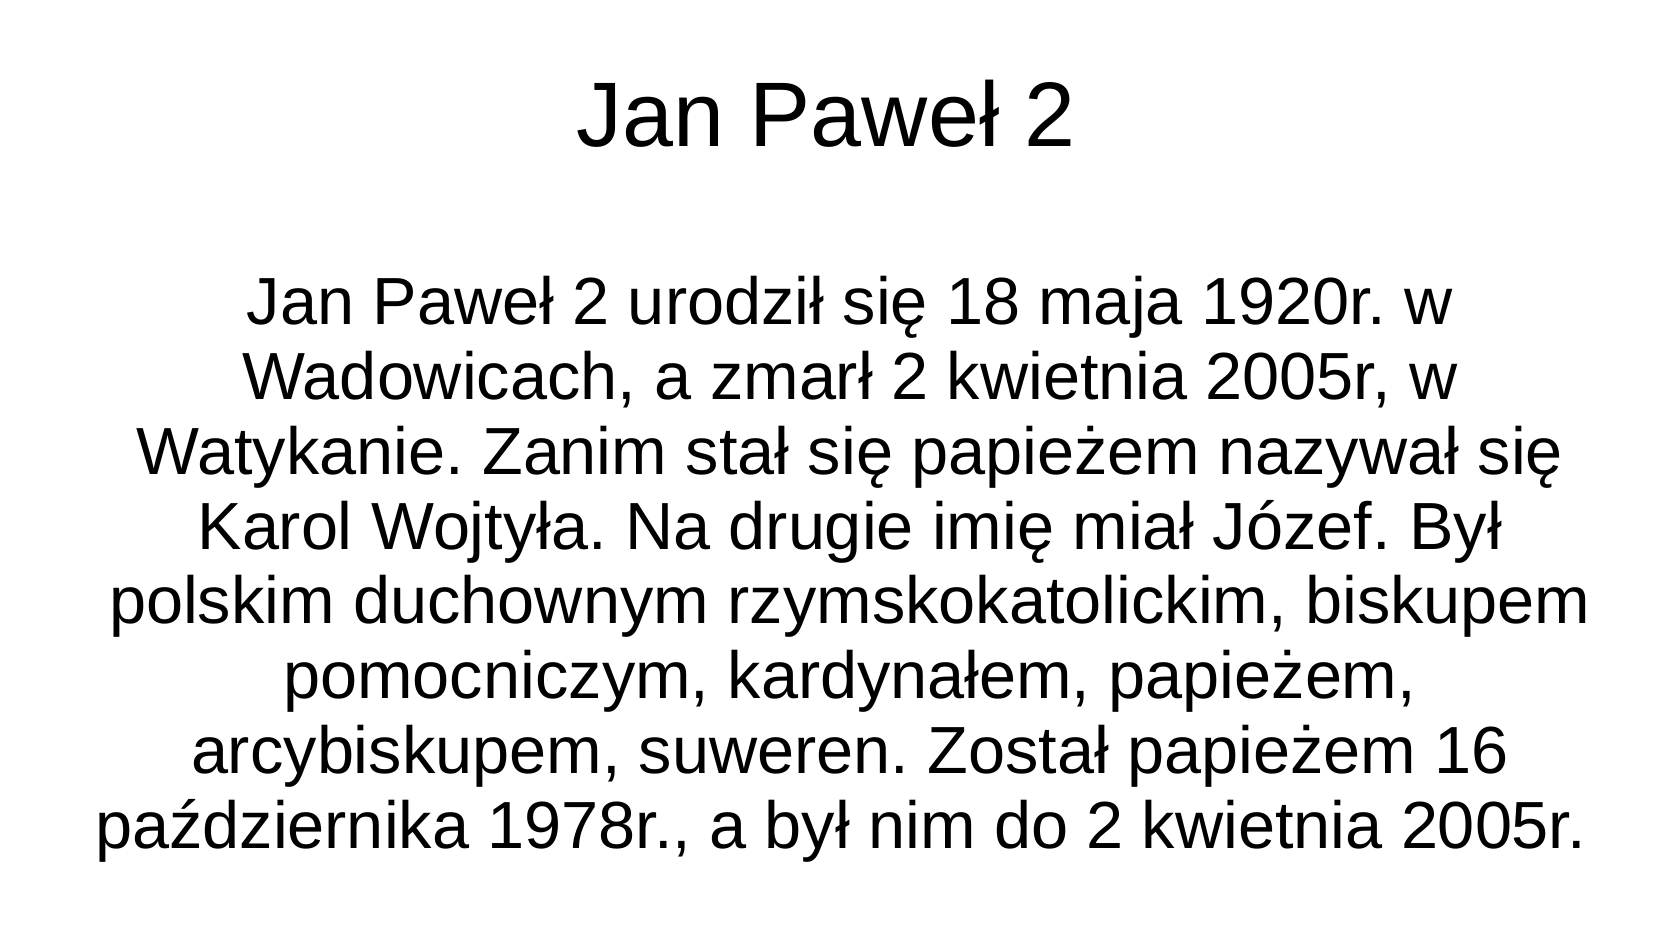

# Jan Paweł 2
Jan Paweł 2 urodził się 18 maja 1920r. w Wadowicach, a zmarł 2 kwietnia 2005r, w Watykanie. Zanim stał się papieżem nazywał się Karol Wojtyła. Na drugie imię miał Józef. Był polskim duchownym rzymskokatolickim, biskupem pomocniczym, kardynałem, papieżem, arcybiskupem, suweren. Został papieżem 16 października 1978r., a był nim do 2 kwietnia 2005r.